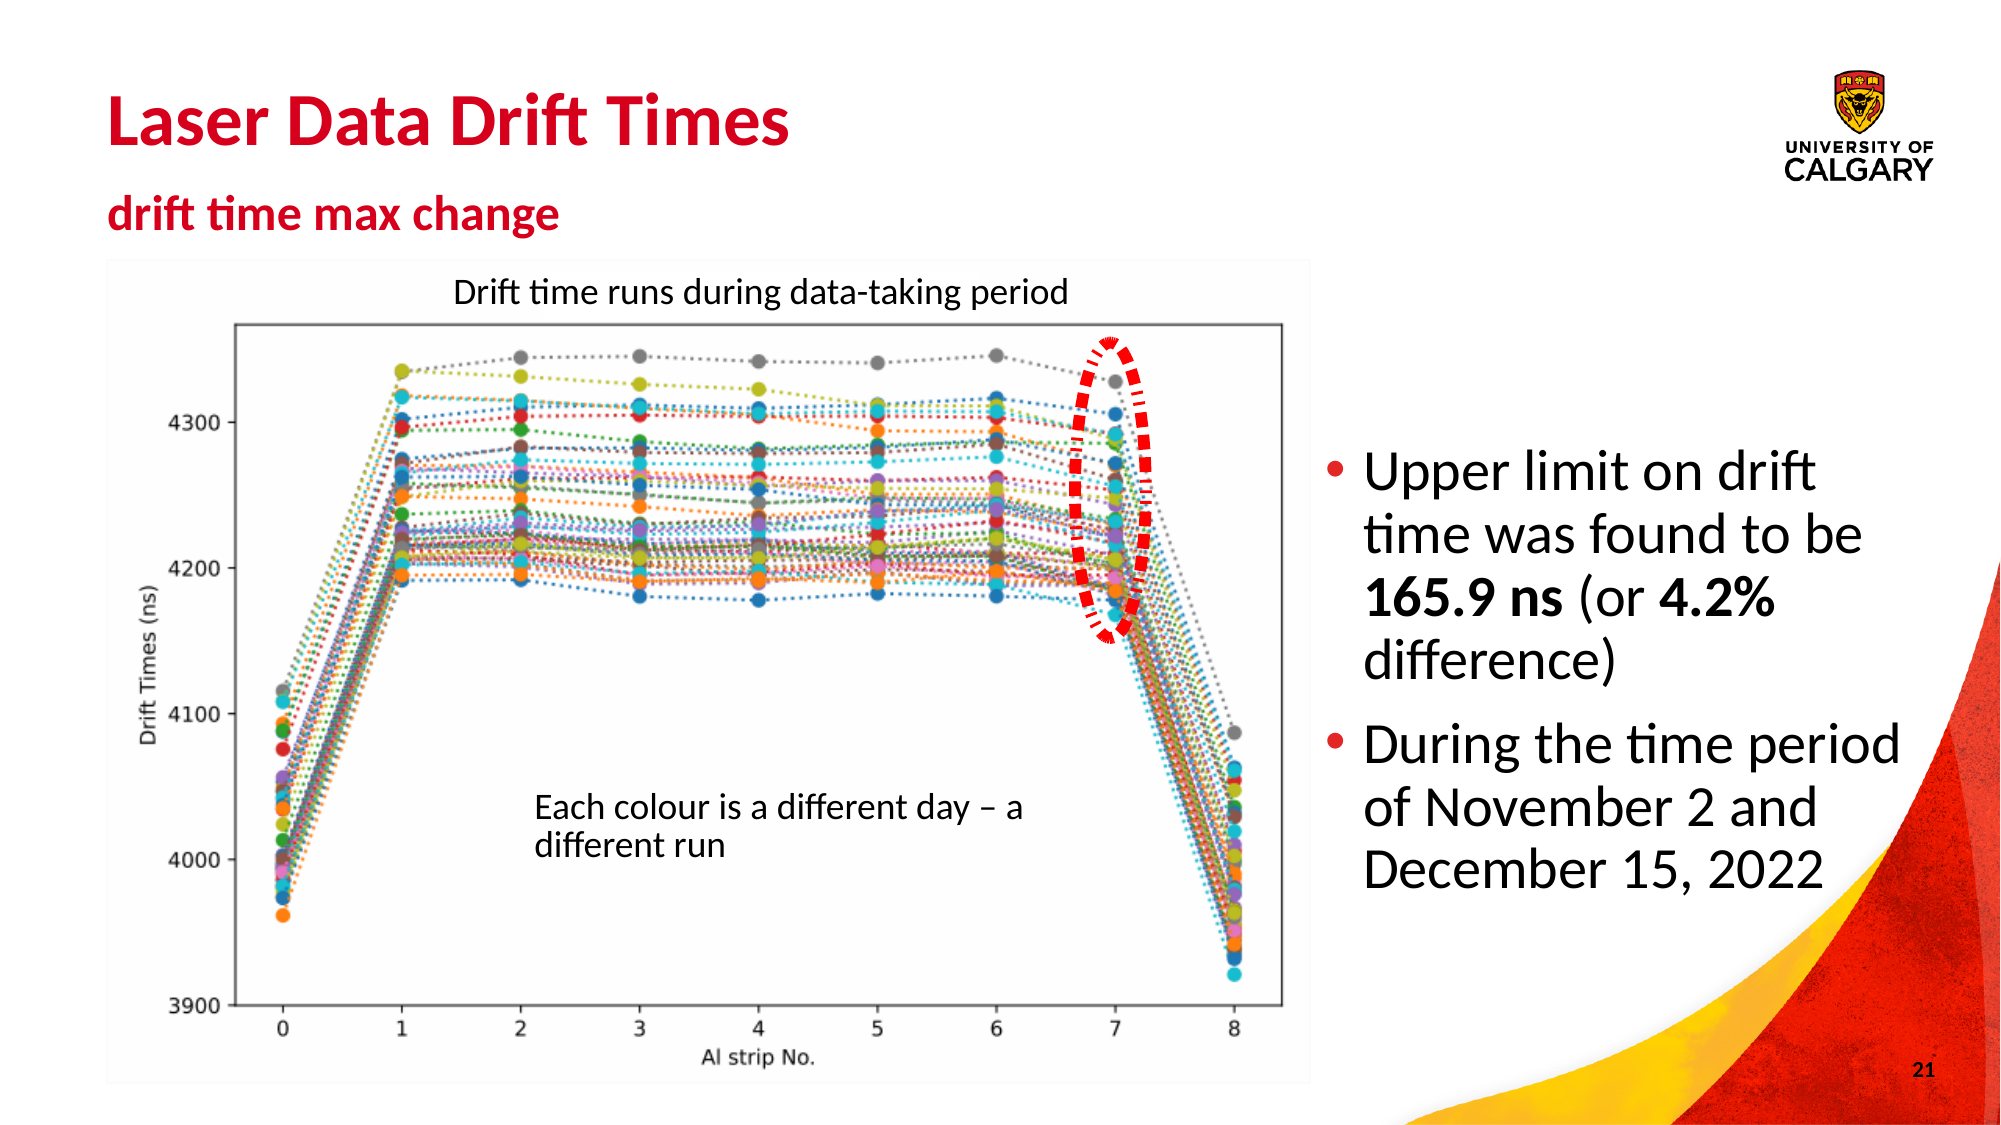

Laser Data Drift Times
drift time max change
Drift time runs during data-taking period
# Upper limit on drift time was found to be 165.9 ns (or 4.2% difference)
During the time period of November 2 and December 15, 2022
Each colour is a different day – a different run